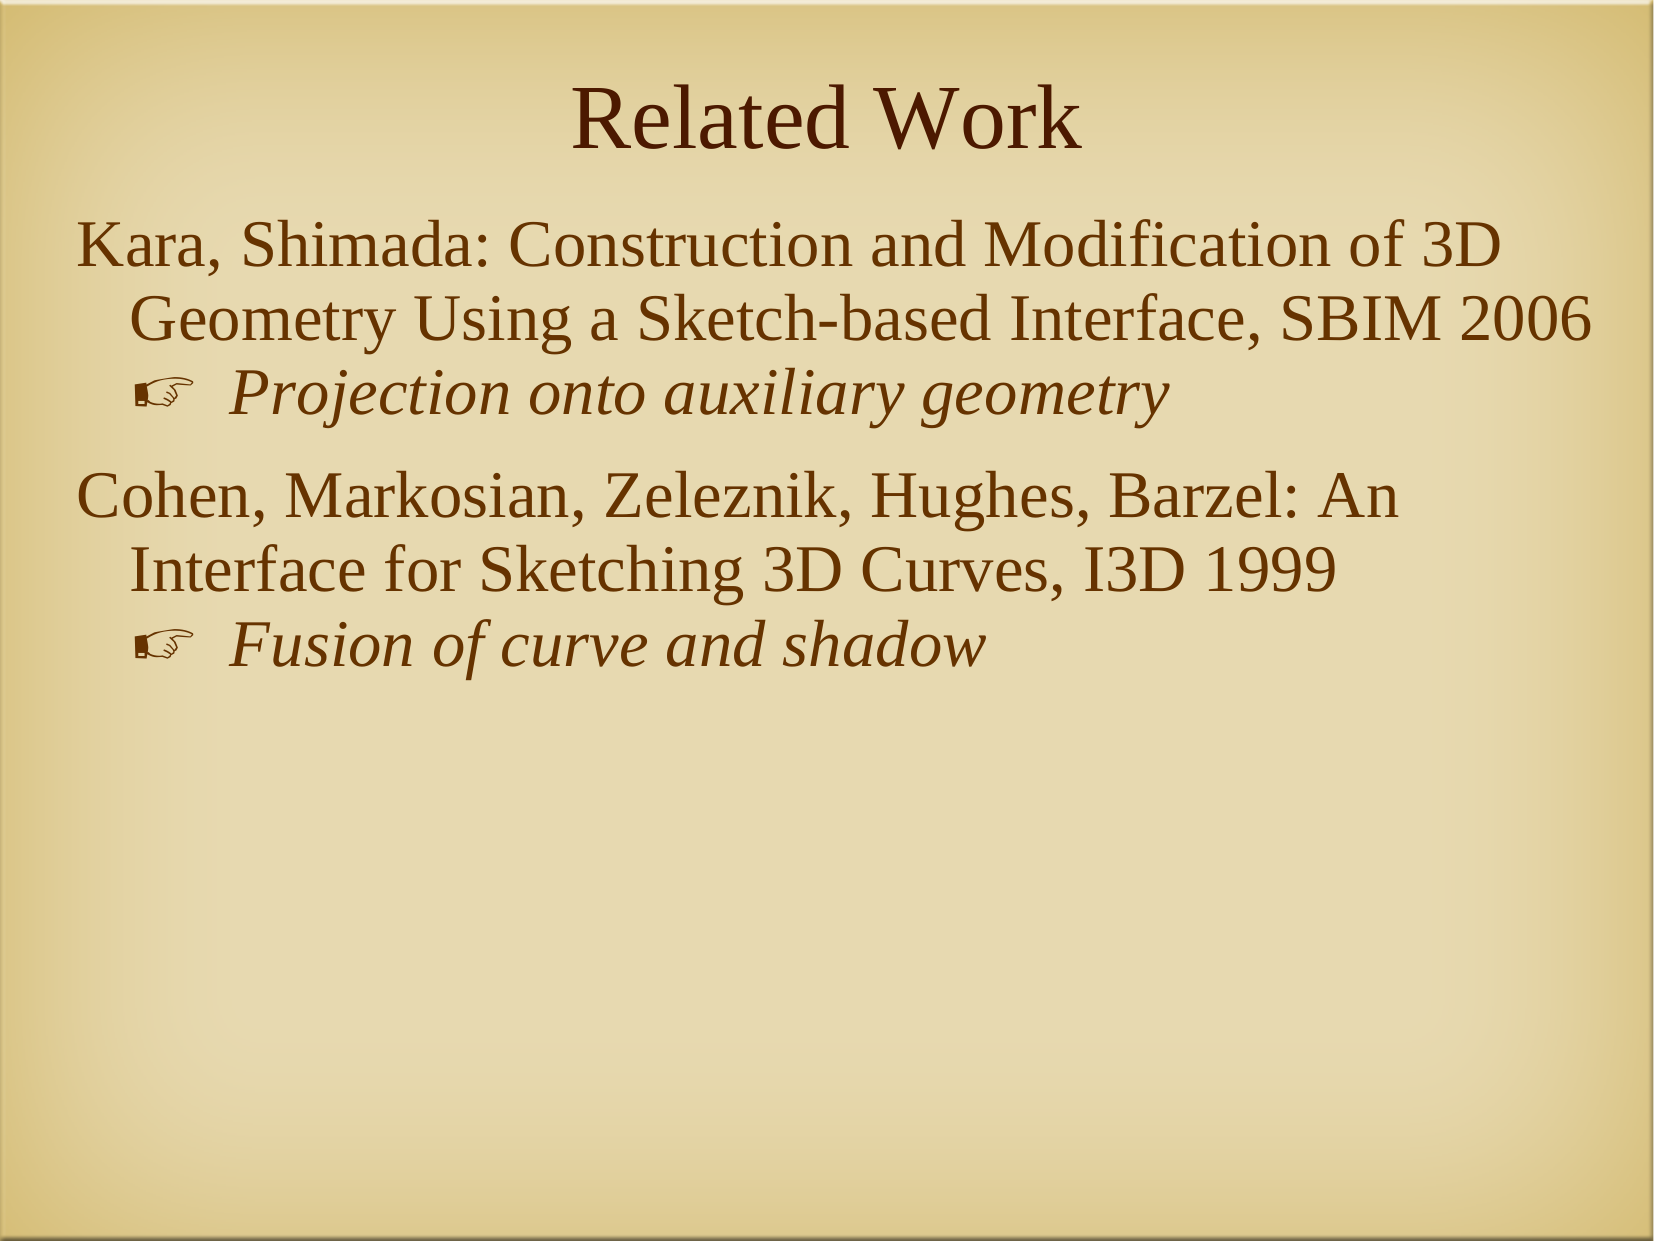

# Related Work
Kara, Shimada: Construction and Modification of 3D Geometry Using a Sketch-based Interface, SBIM 2006
 Projection onto auxiliary geometry
Cohen, Markosian, Zeleznik, Hughes, Barzel: An Interface for Sketching 3D Curves, I3D 1999
 Fusion of curve and shadow